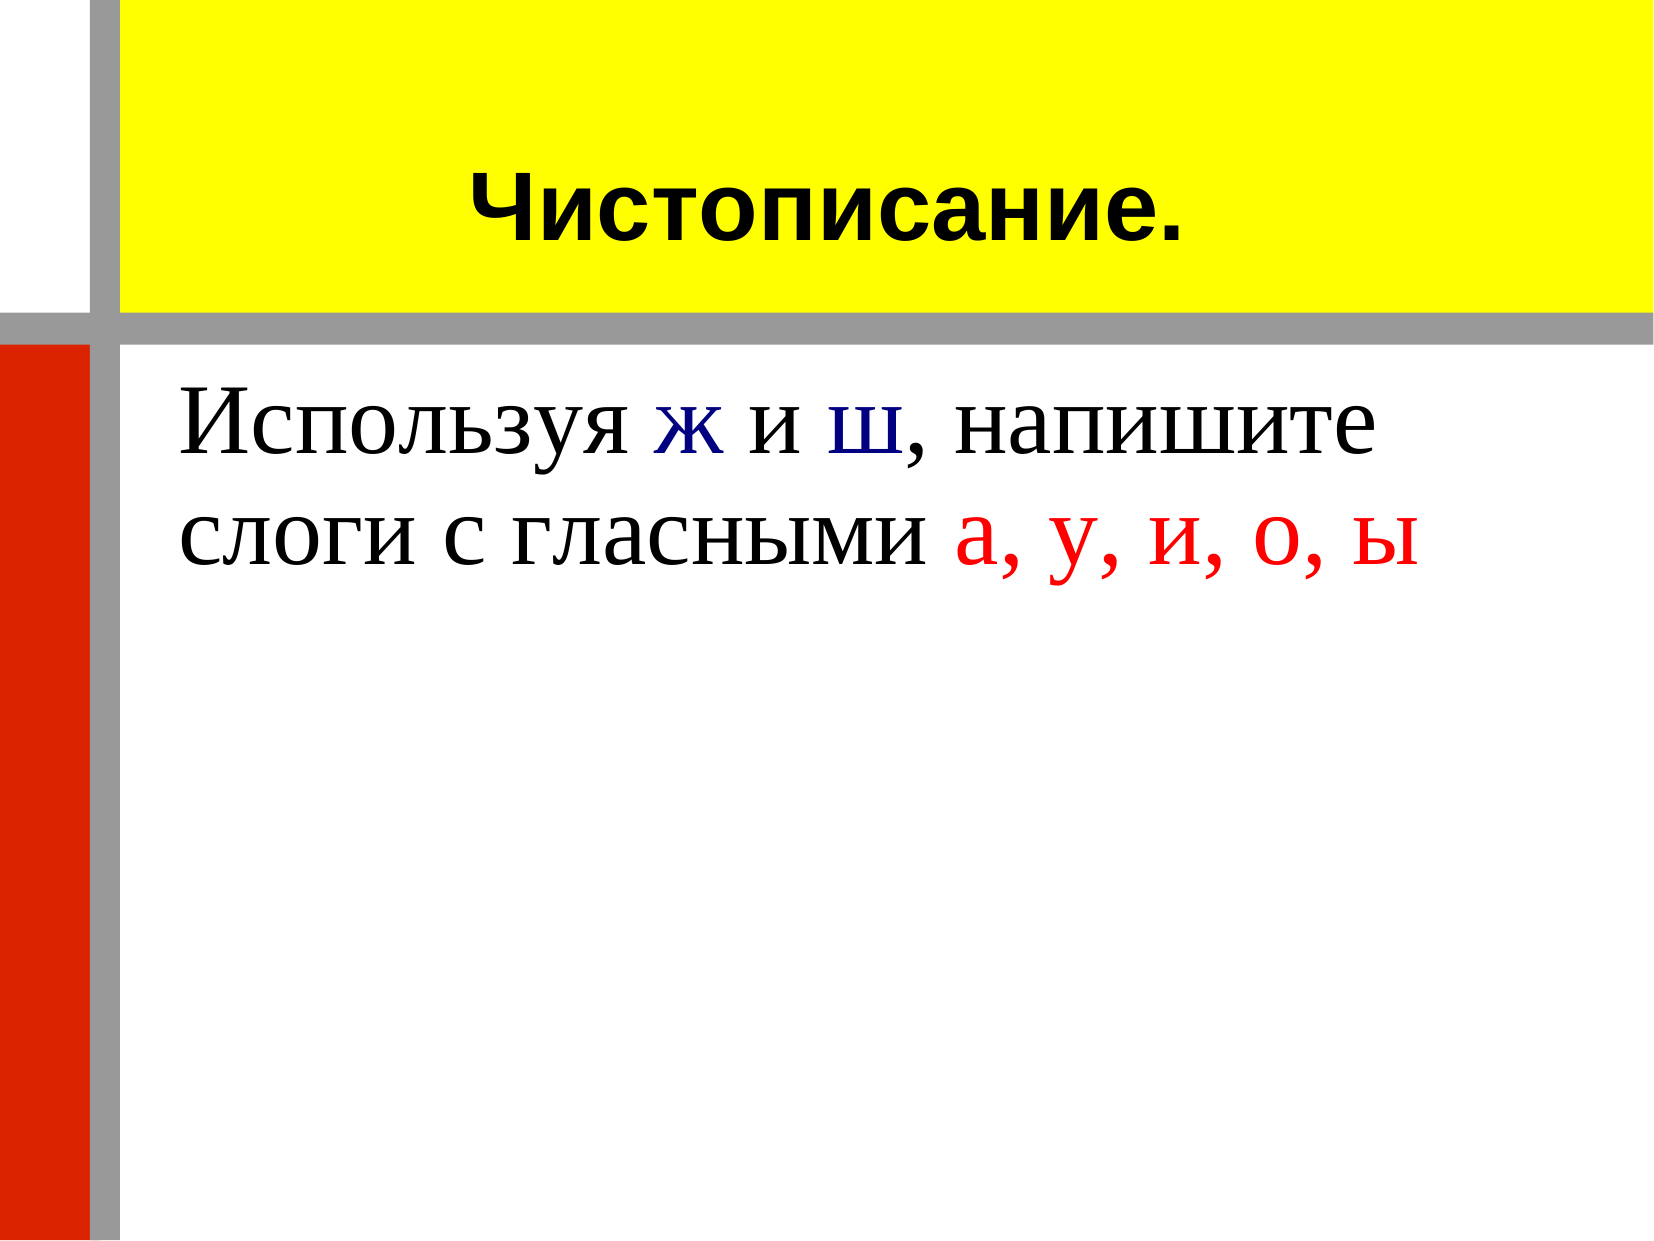

# Чистописание.
Используя ж и ш, напишите слоги с гласными а, у, и, о, ы